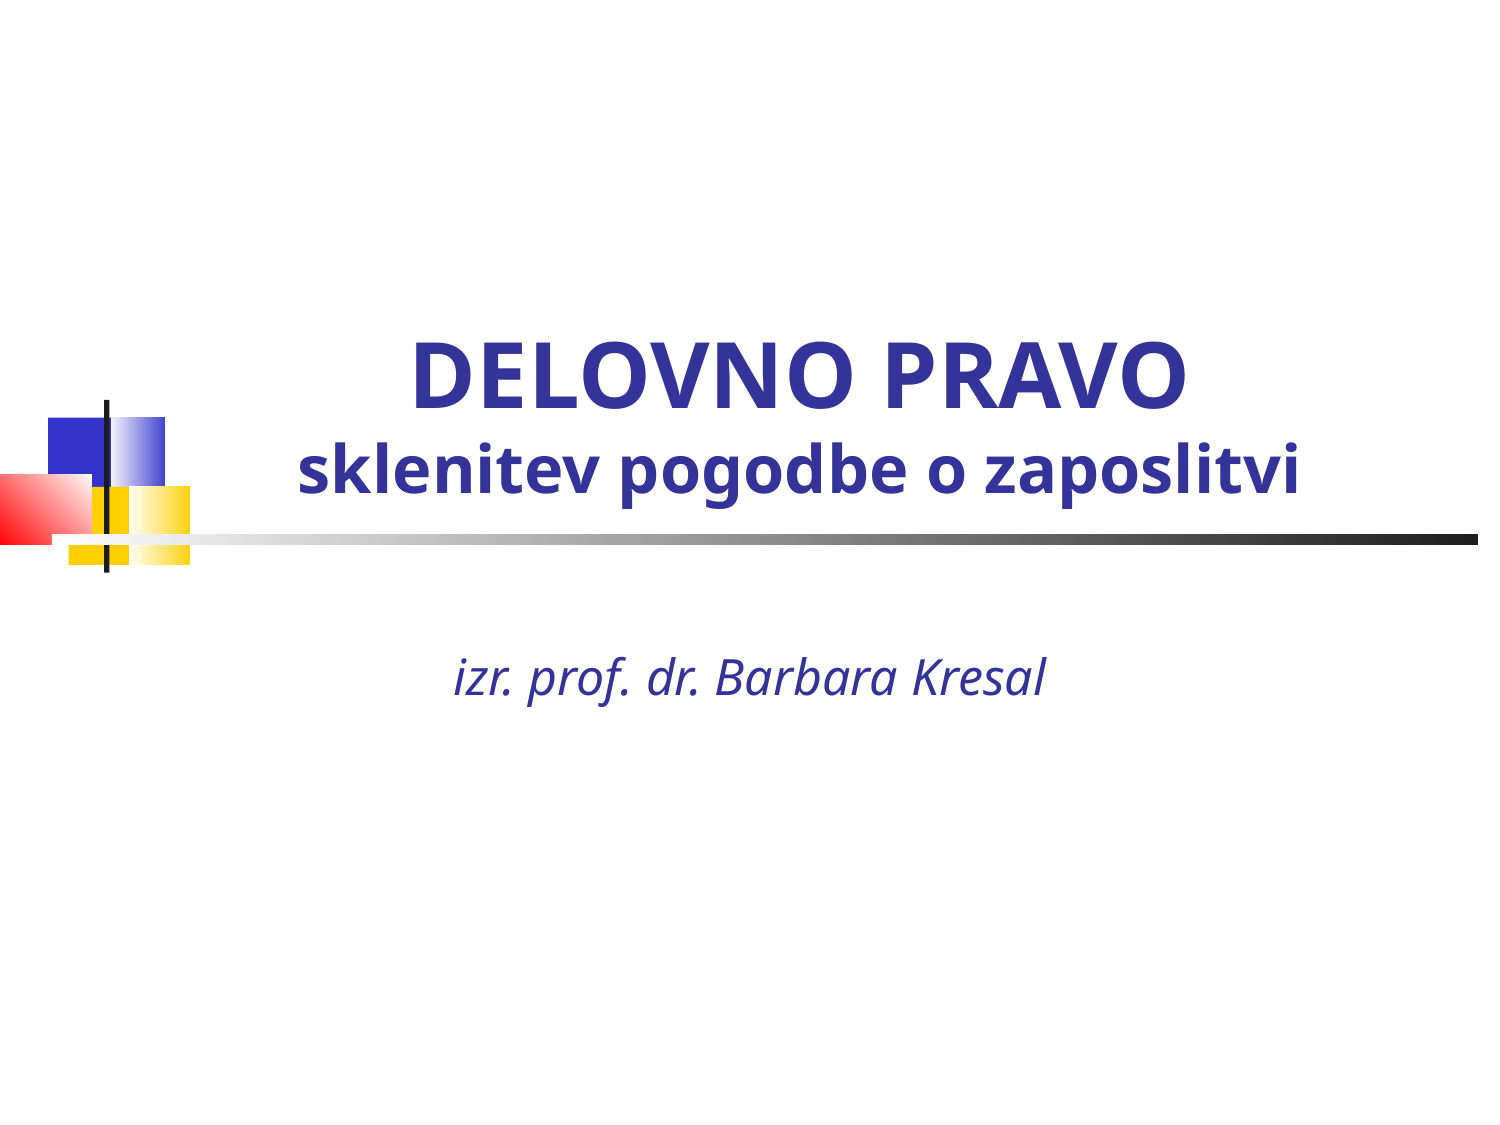

# DELOVNO PRAVO sklenitev pogodbe o zaposlitvi
izr. prof. dr. Barbara Kresal